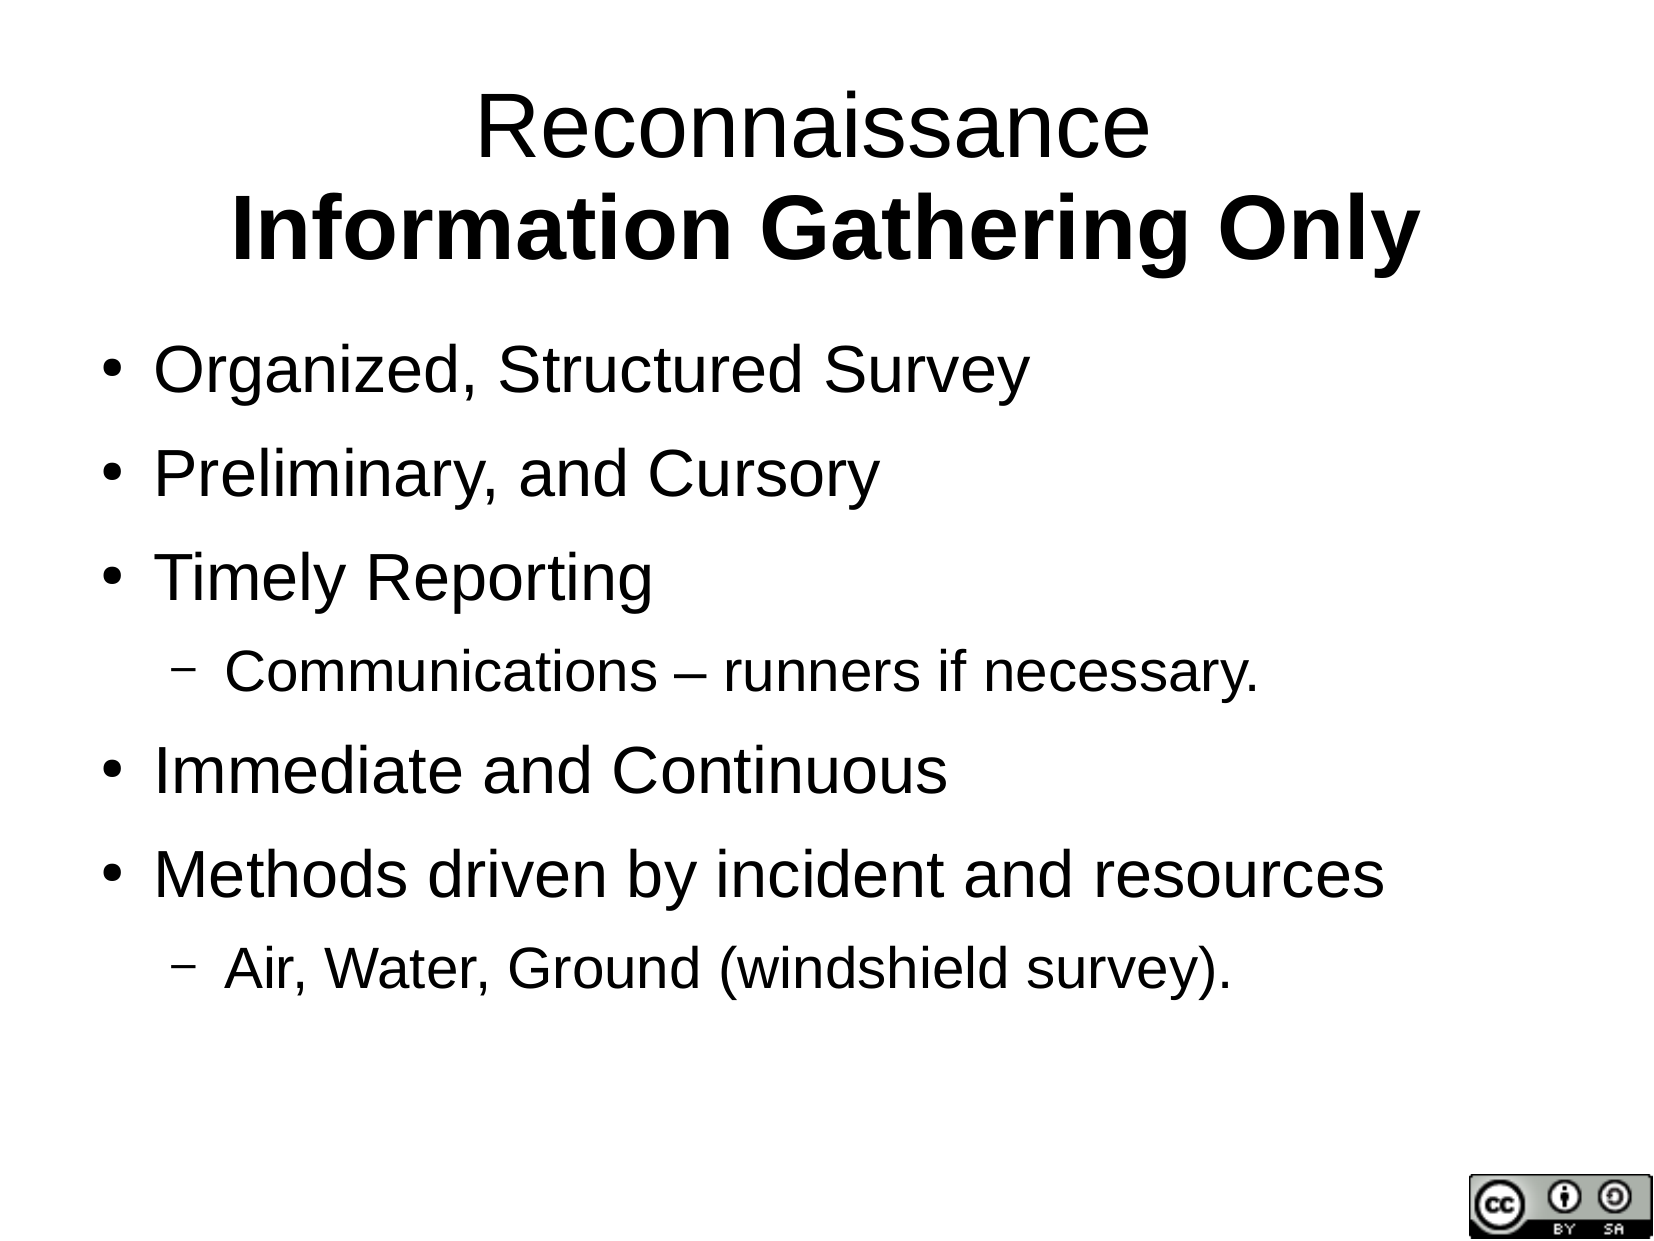

# Reconnaissance Information Gathering Only
Organized, Structured Survey
Preliminary, and Cursory
Timely Reporting
Communications – runners if necessary.
Immediate and Continuous
Methods driven by incident and resources
Air, Water, Ground (windshield survey).